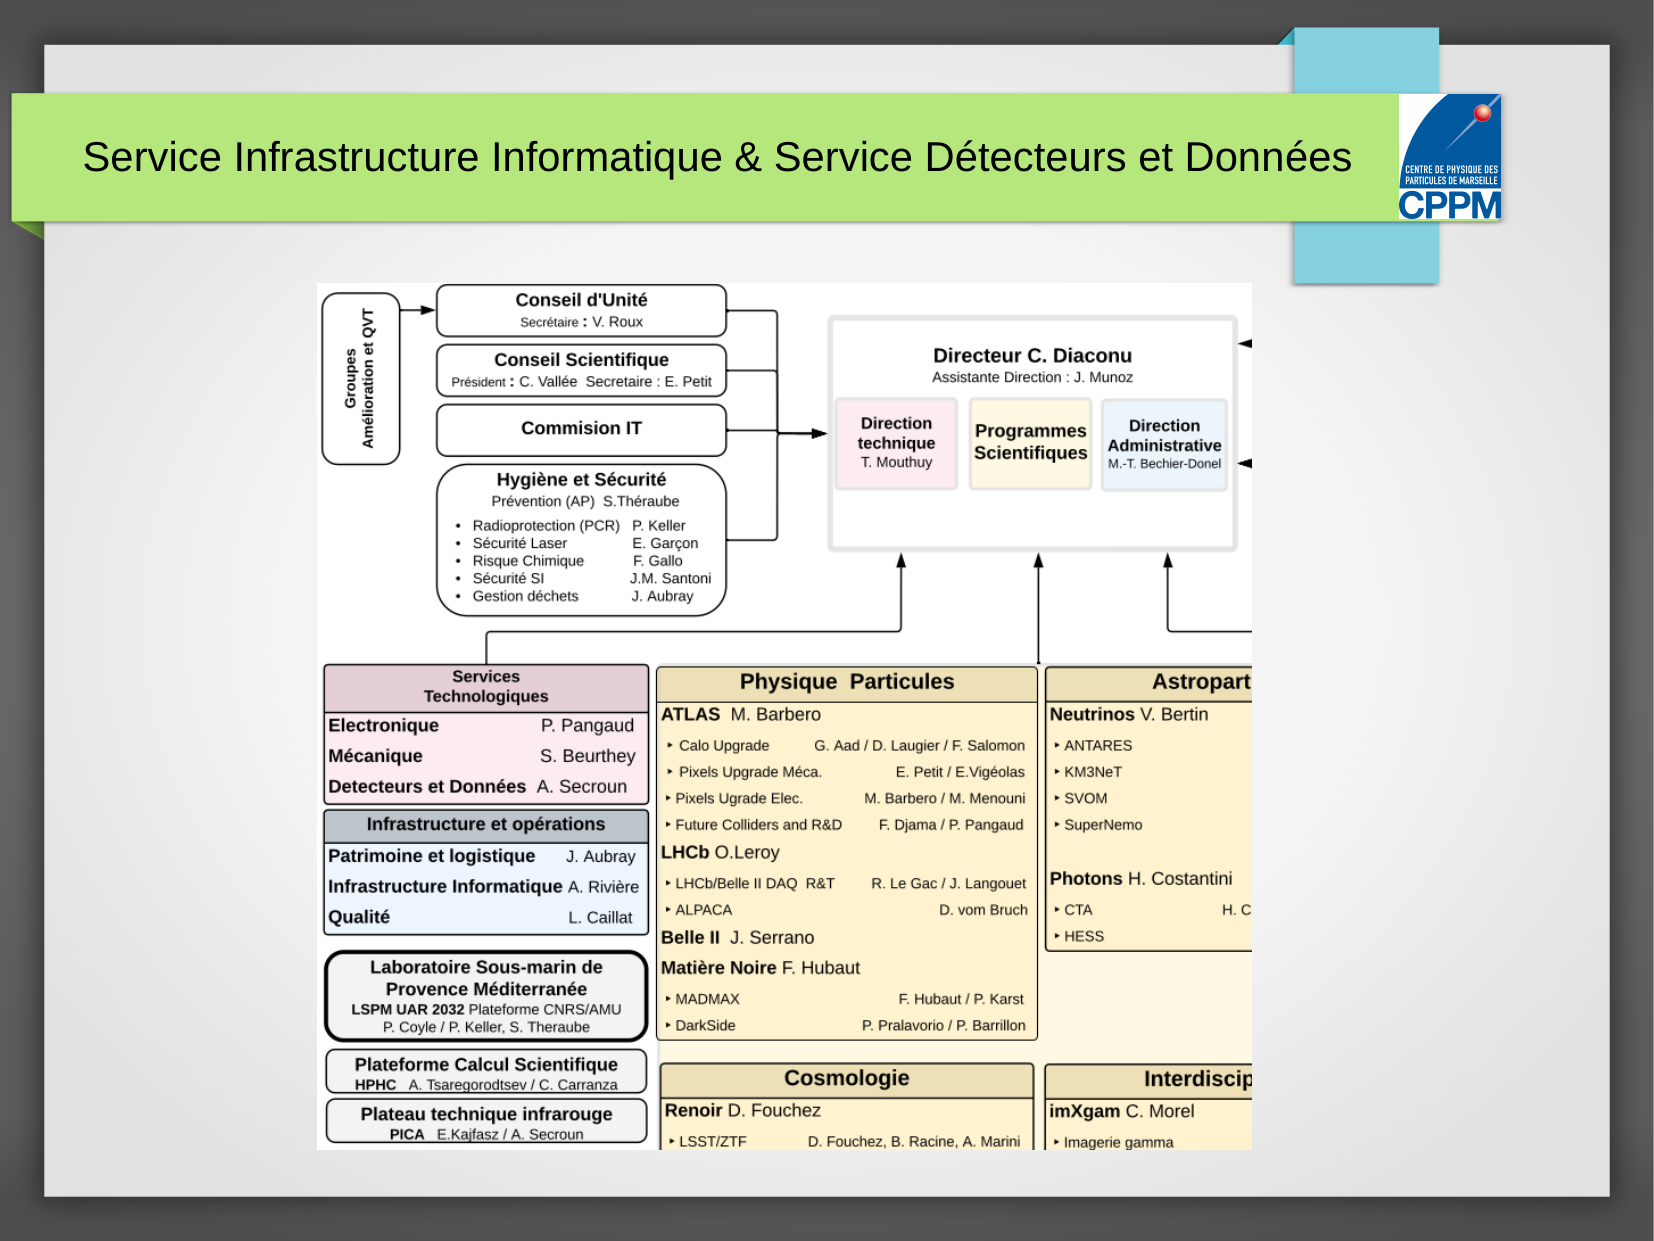

# Service Infrastructure Informatique & Service Détecteurs et Données